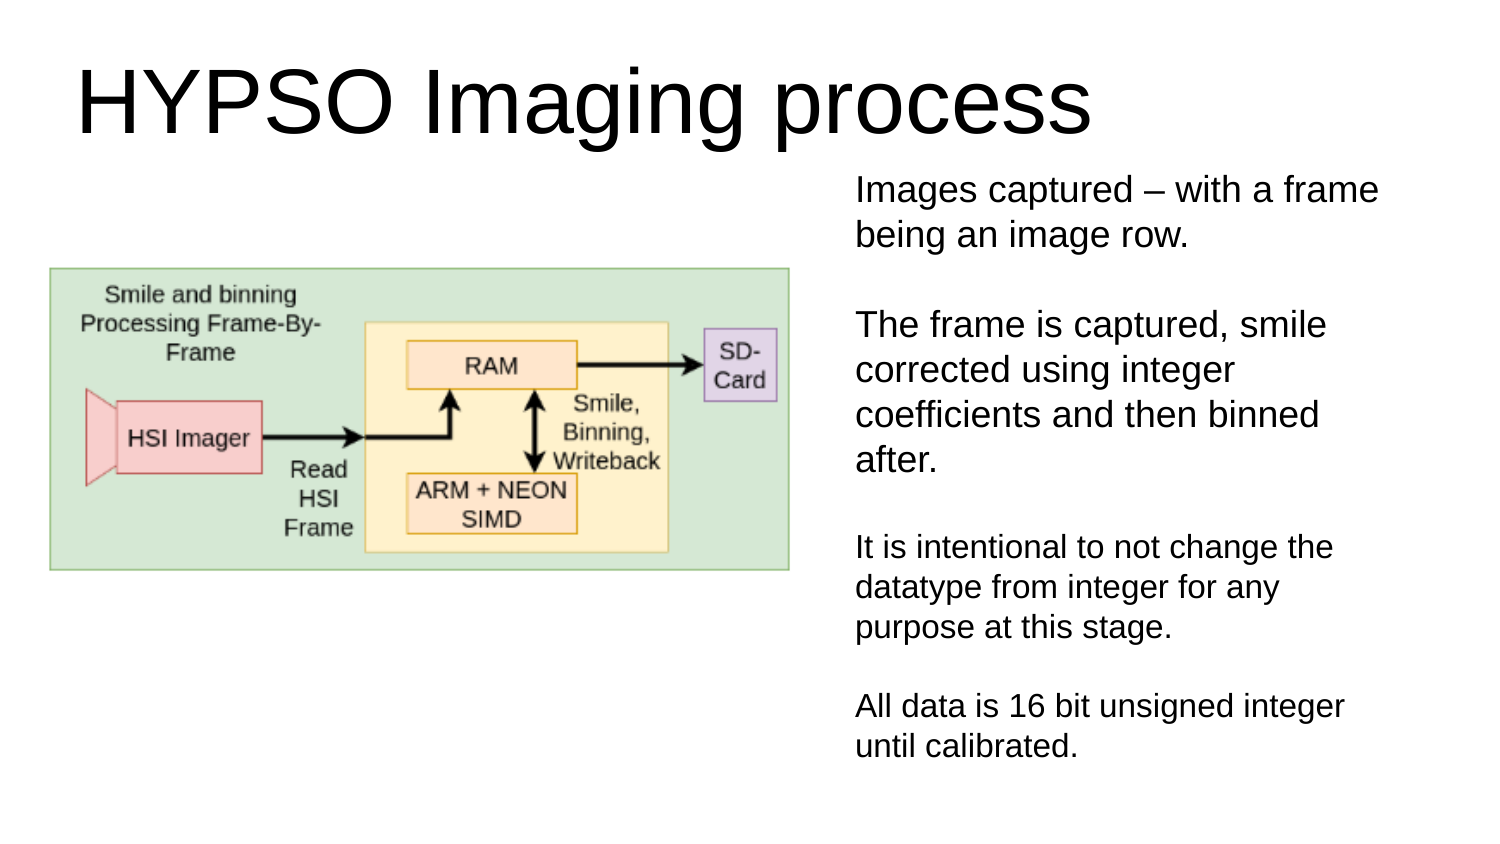

# HYPSO Imaging process
Images captured – with a frame being an image row.
The frame is captured, smile corrected using integer coefficients and then binned after.
It is intentional to not change the datatype from integer for any purpose at this stage.
All data is 16 bit unsigned integer until calibrated.